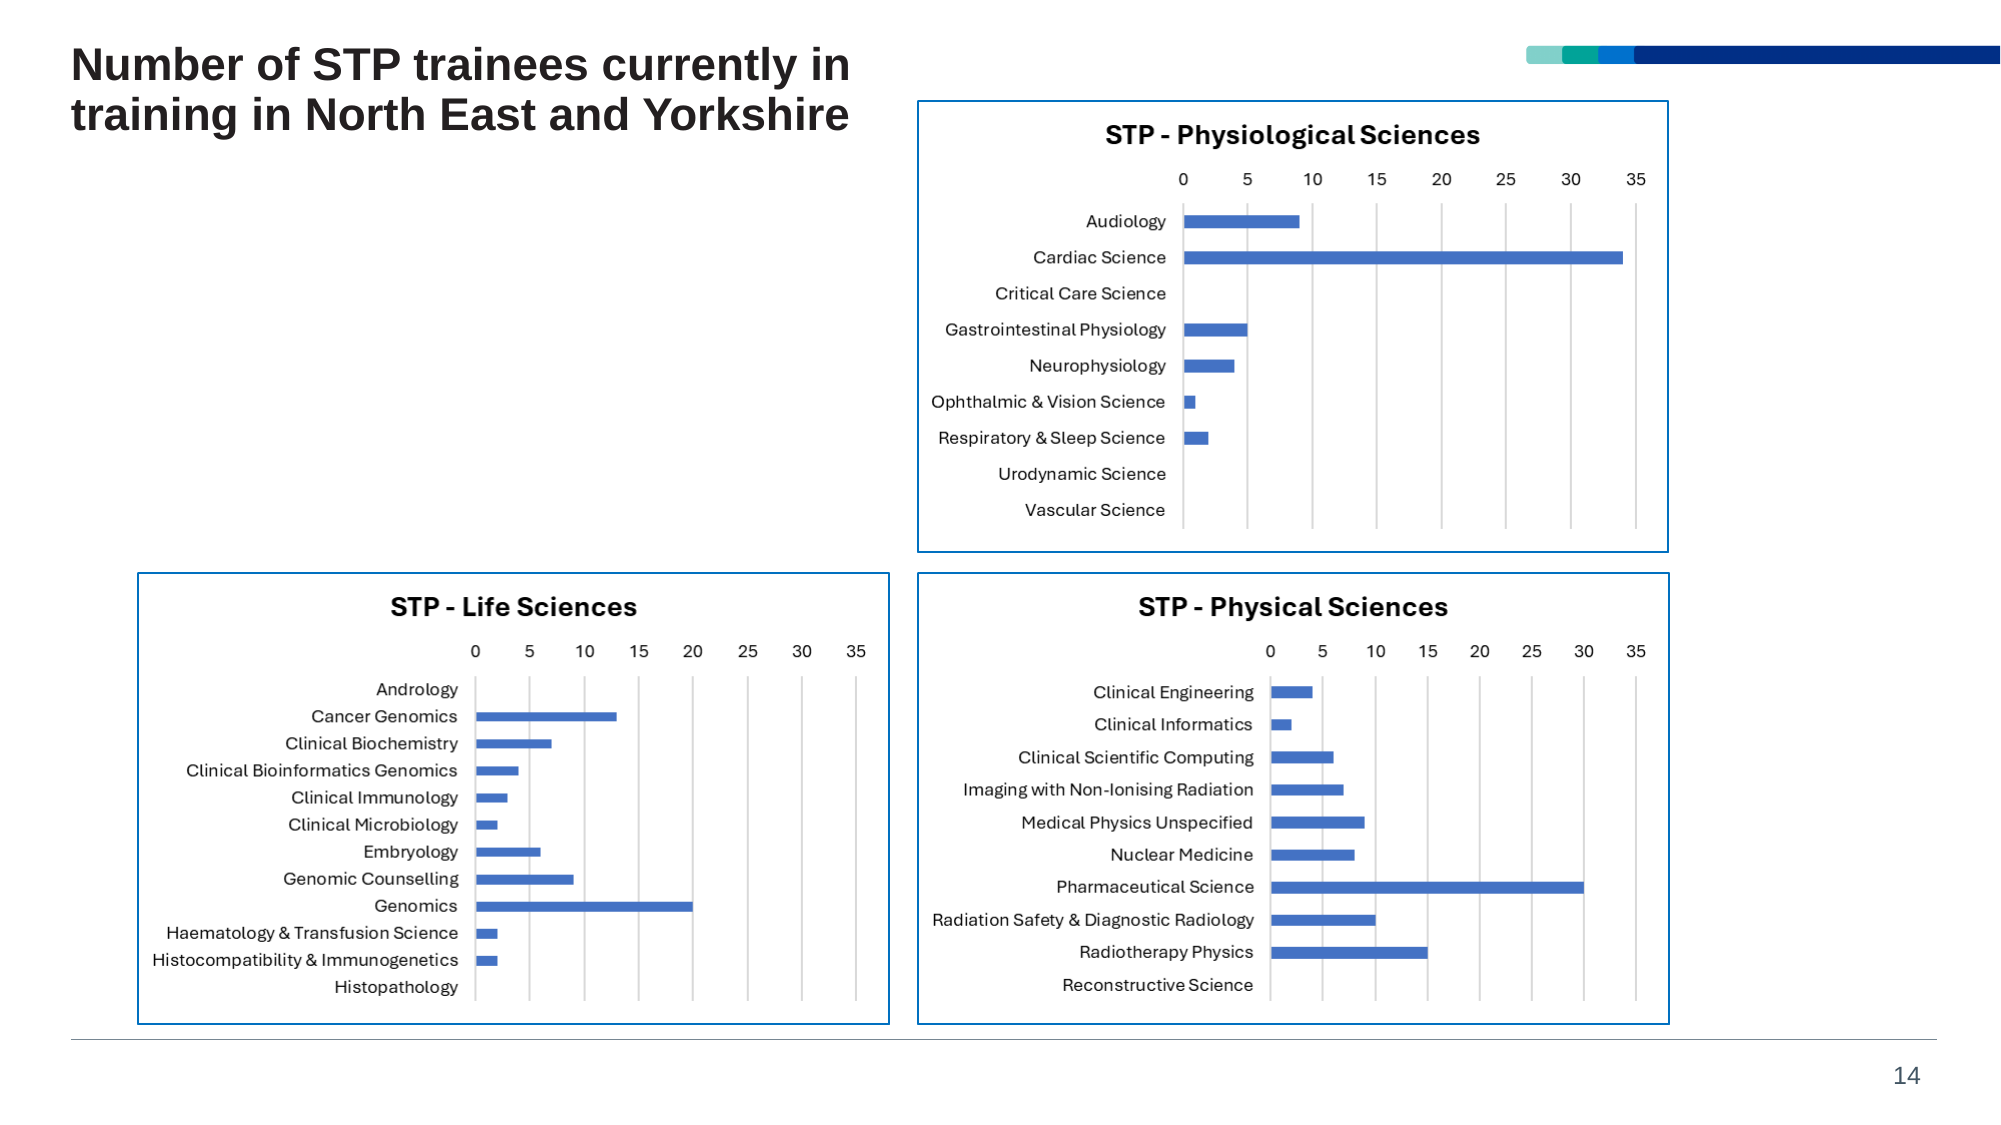

# Number of STP trainees currently in training in North East and Yorkshire